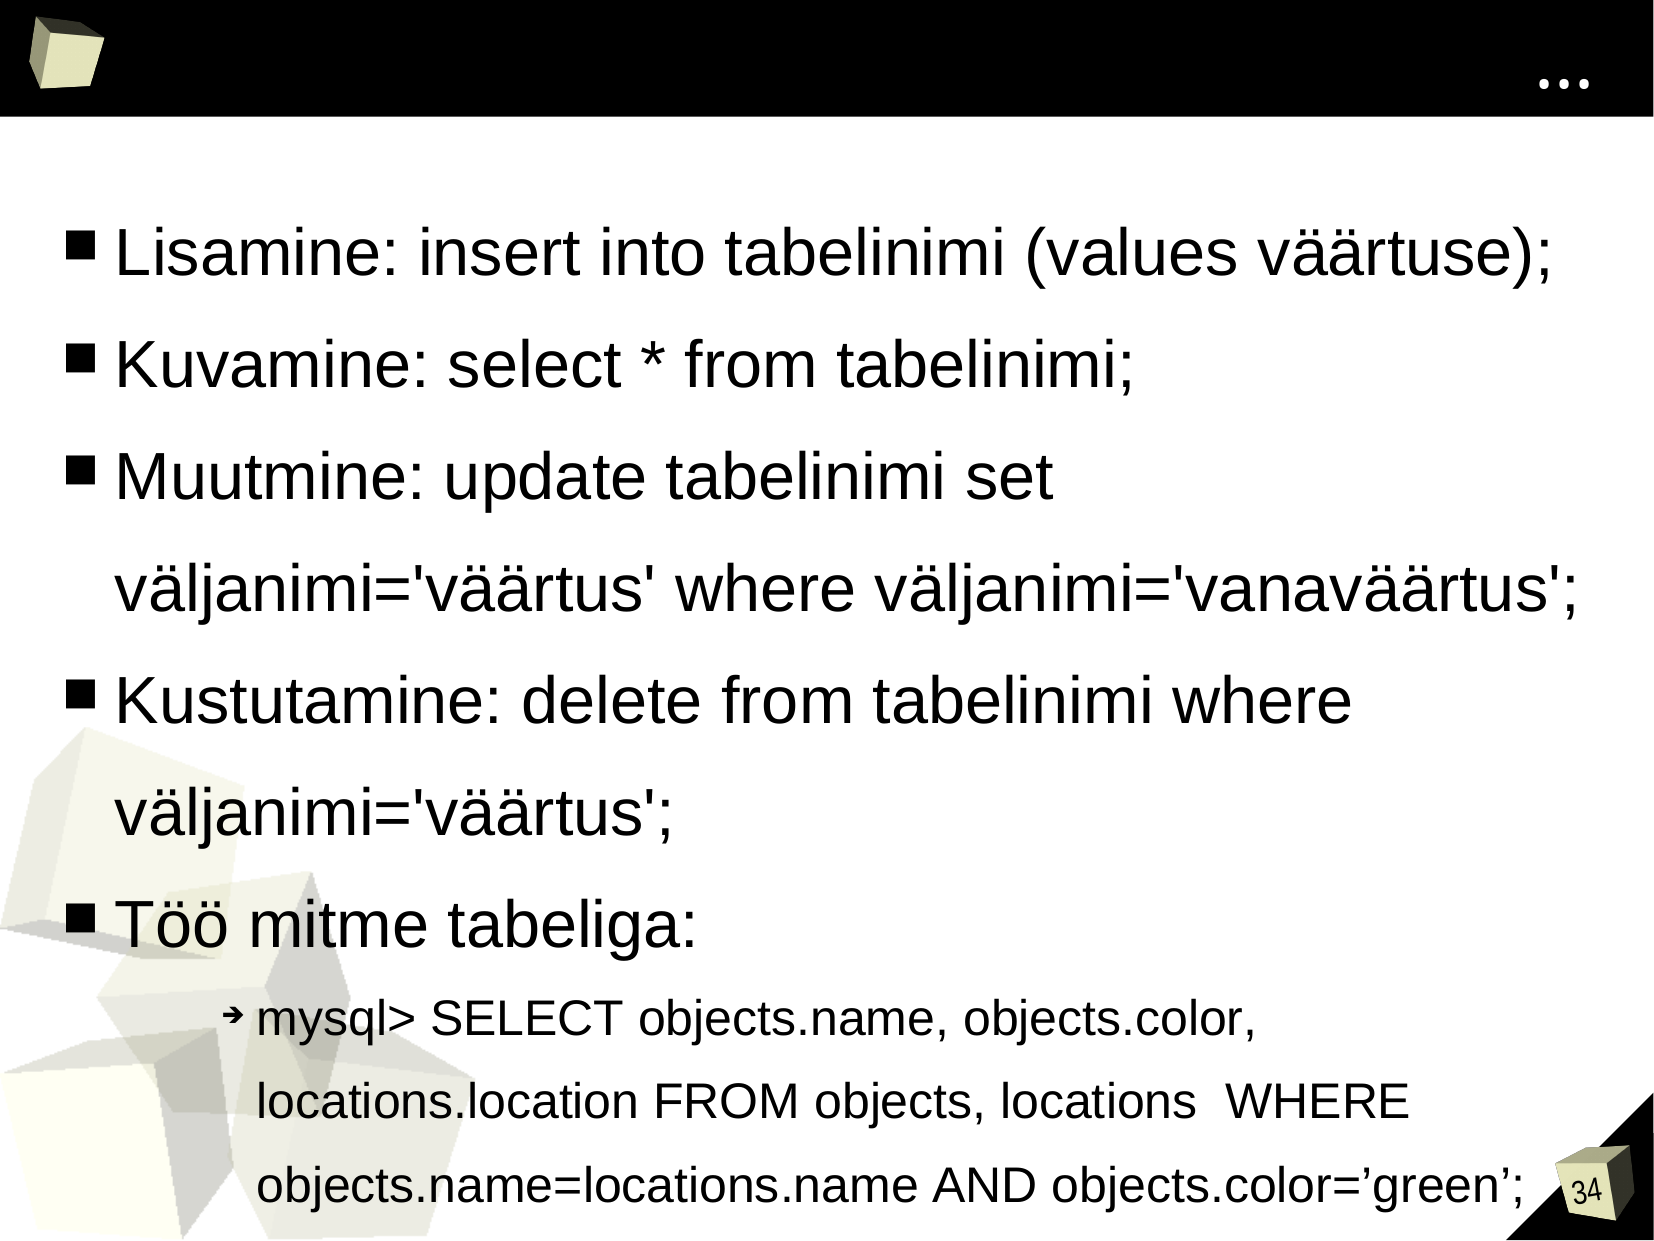

# ...
Lisamine: insert into tabelinimi (values väärtuse);
Kuvamine: select * from tabelinimi;
Muutmine: update tabelinimi set väljanimi='väärtus' where väljanimi='vanaväärtus';
Kustutamine: delete from tabelinimi where väljanimi='väärtus';
Töö mitme tabeliga:
mysql> SELECT objects.name, objects.color, locations.location FROM objects, locations WHERE objects.name=locations.name AND objects.color=’green’;